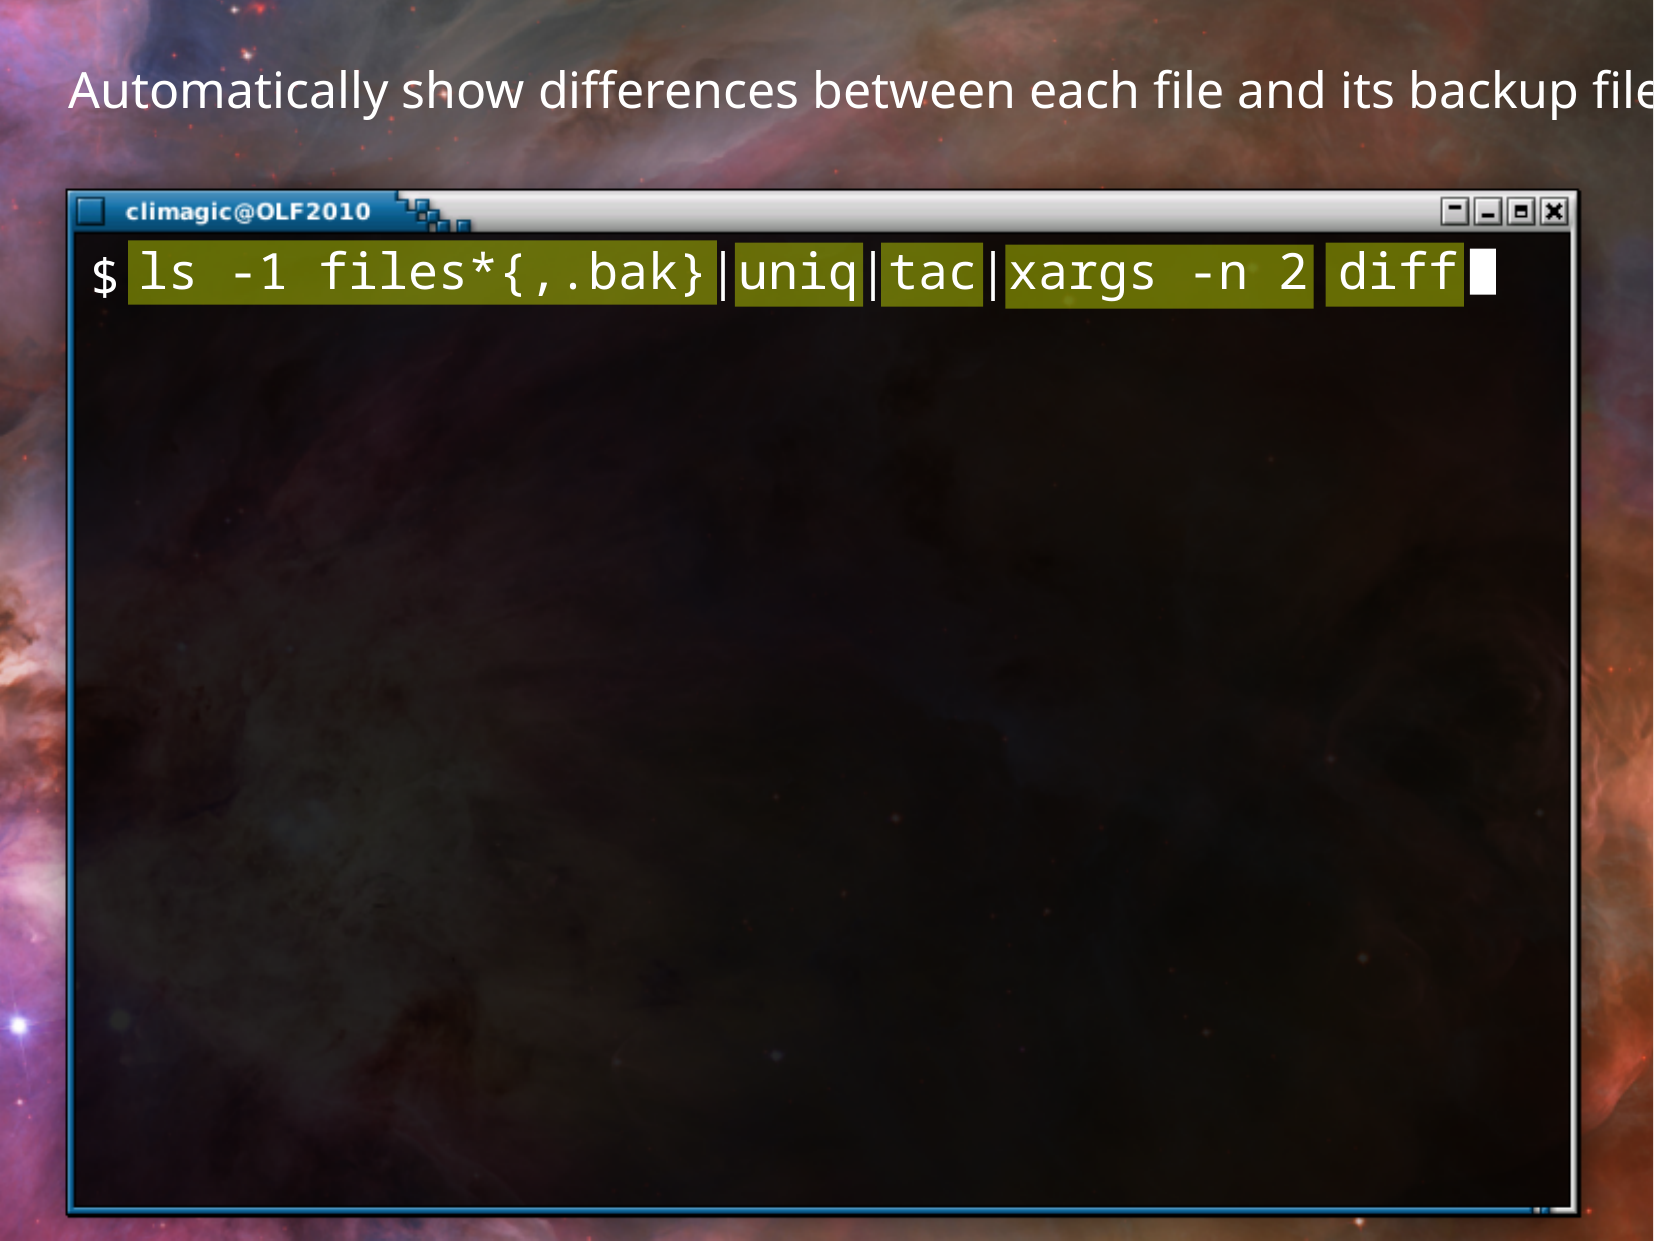

Automatically show differences between each file and its backup file.
# ls -1 files*{,.bak}|uniq|tac|xargs -n 2 diff
$